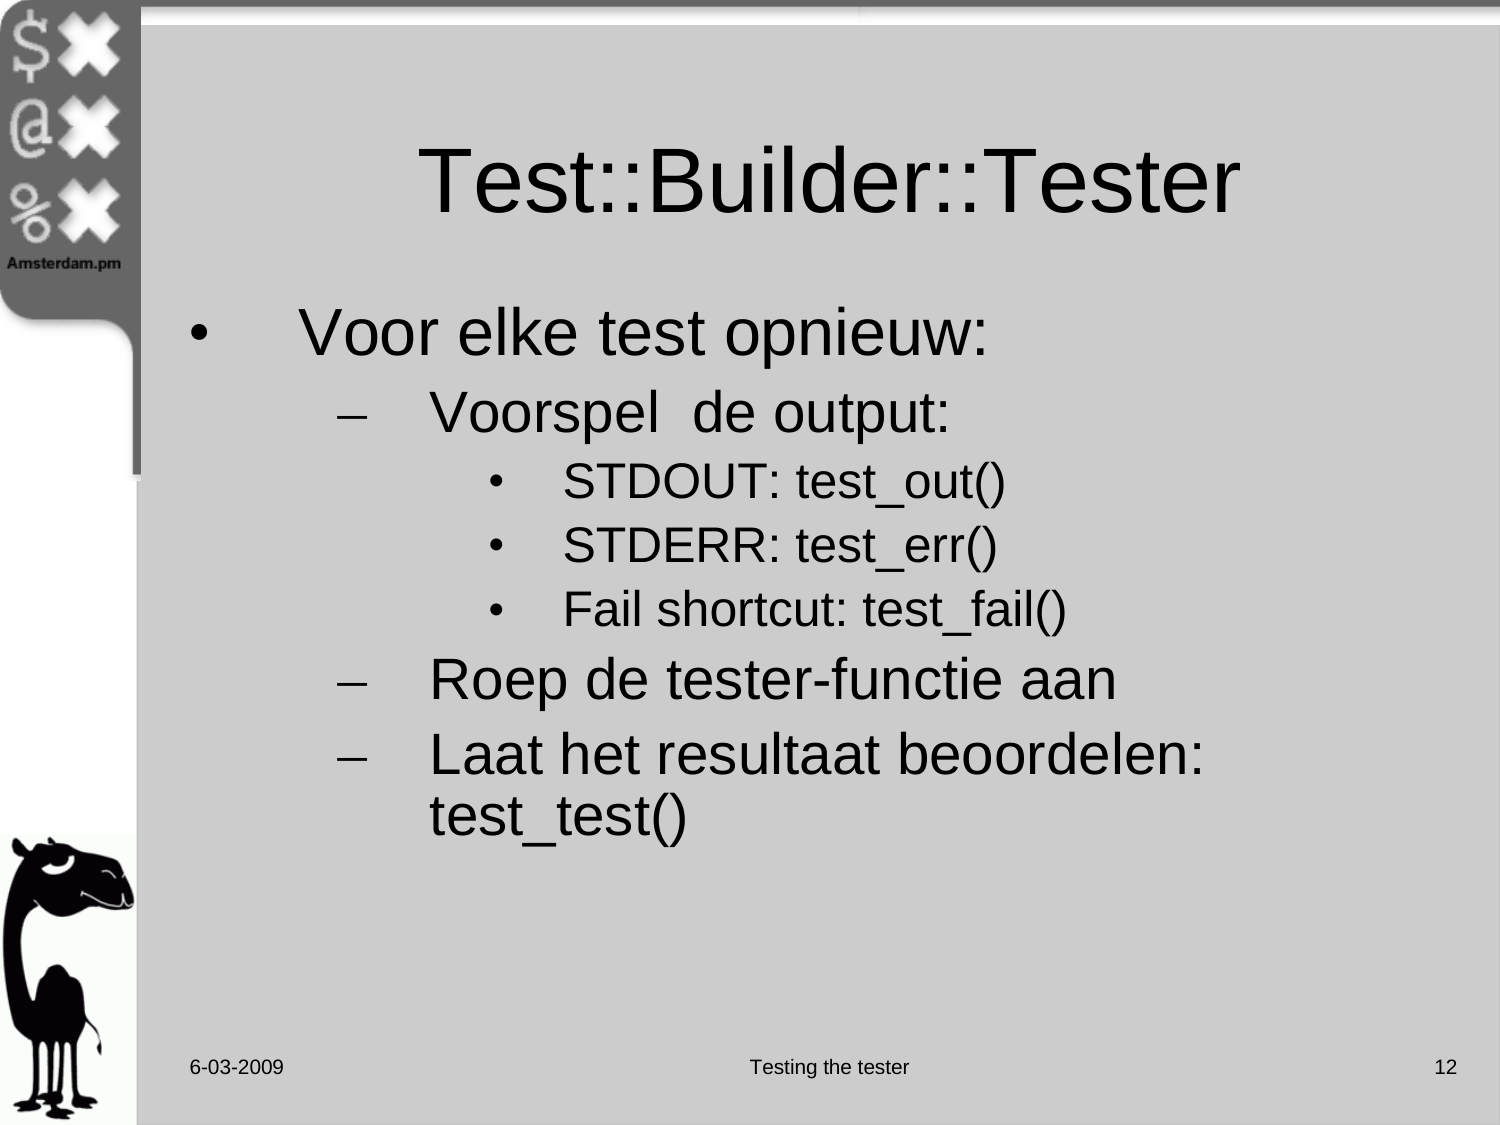

# Test::Builder::Tester
Voor elke test opnieuw:
Voorspel de output:
STDOUT: test_out()
STDERR: test_err()
Fail shortcut: test_fail()
Roep de tester-functie aan
Laat het resultaat beoordelen: test_test()
6-03-2009
Testing the tester
12